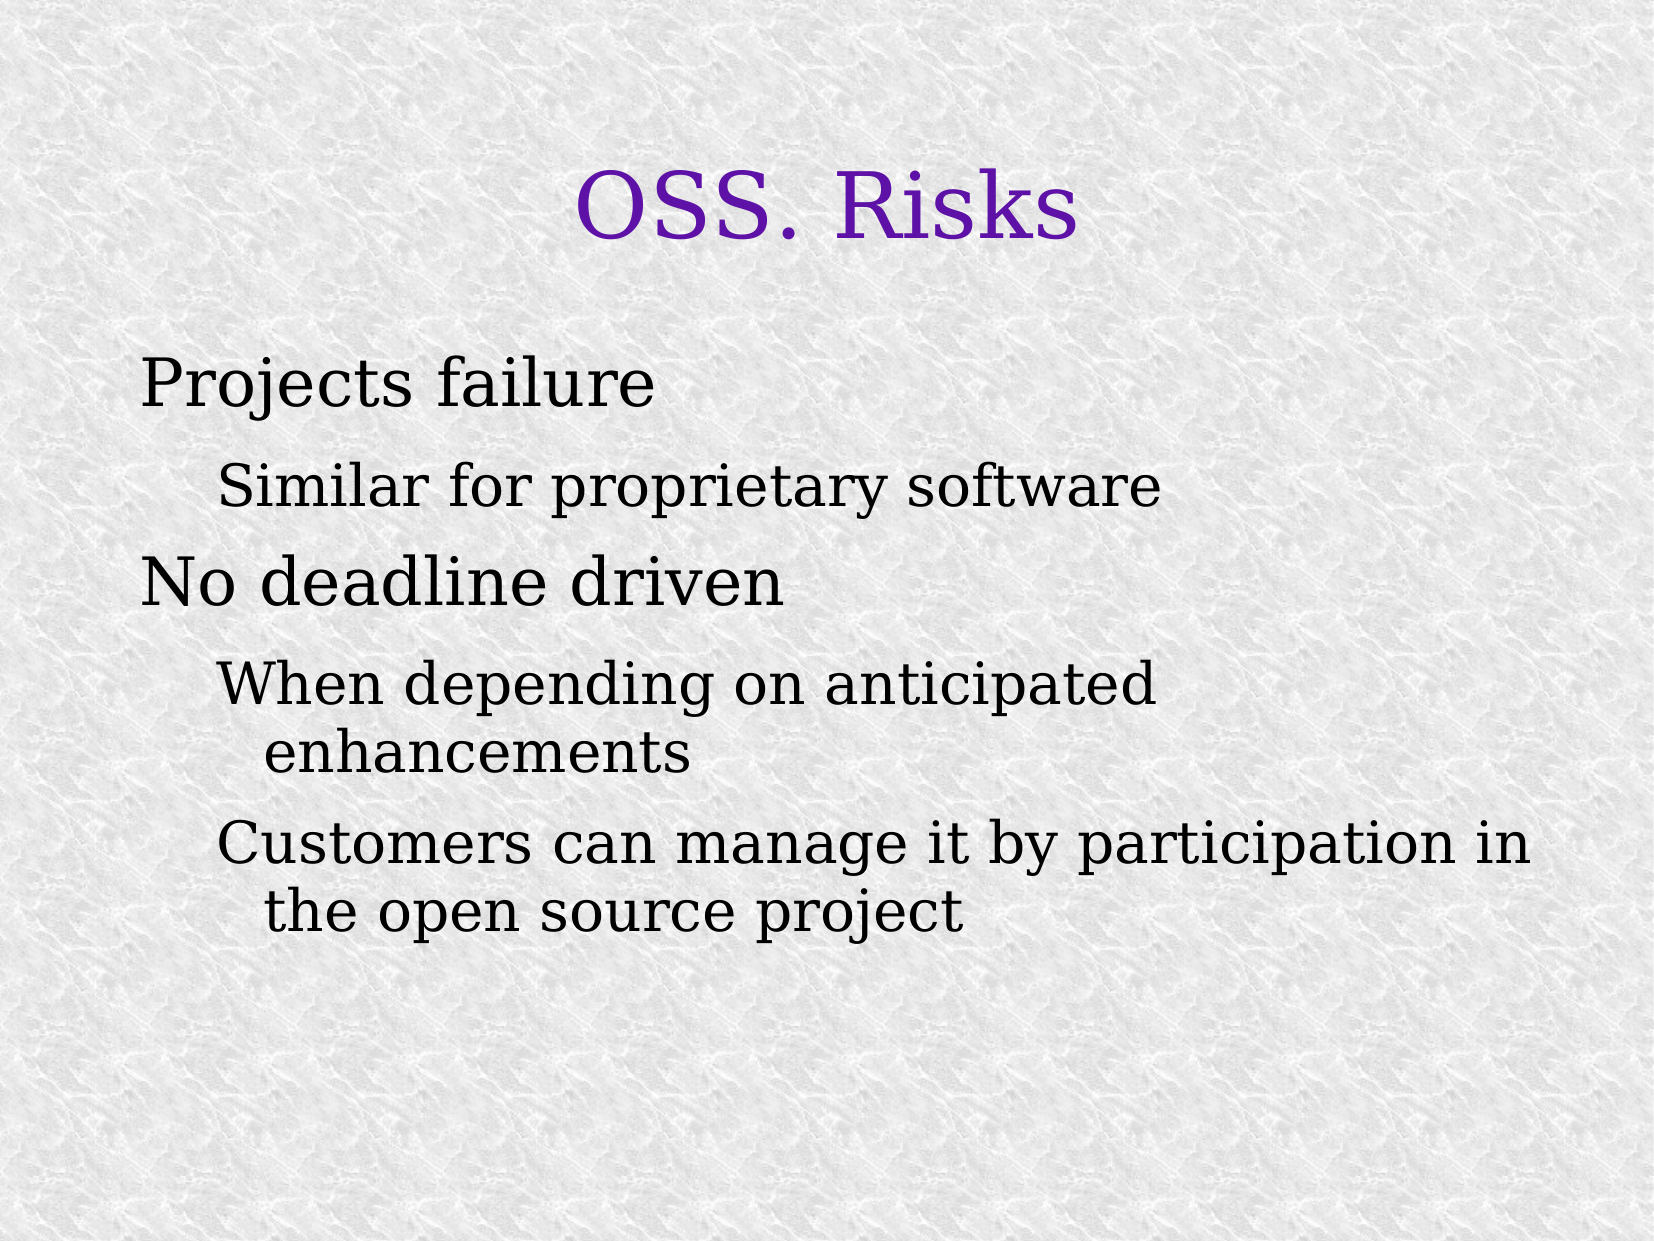

# OSS. Risks
Projects failure
Similar for proprietary software
No deadline driven
When depending on anticipated enhancements
Customers can manage it by participation in the open source project